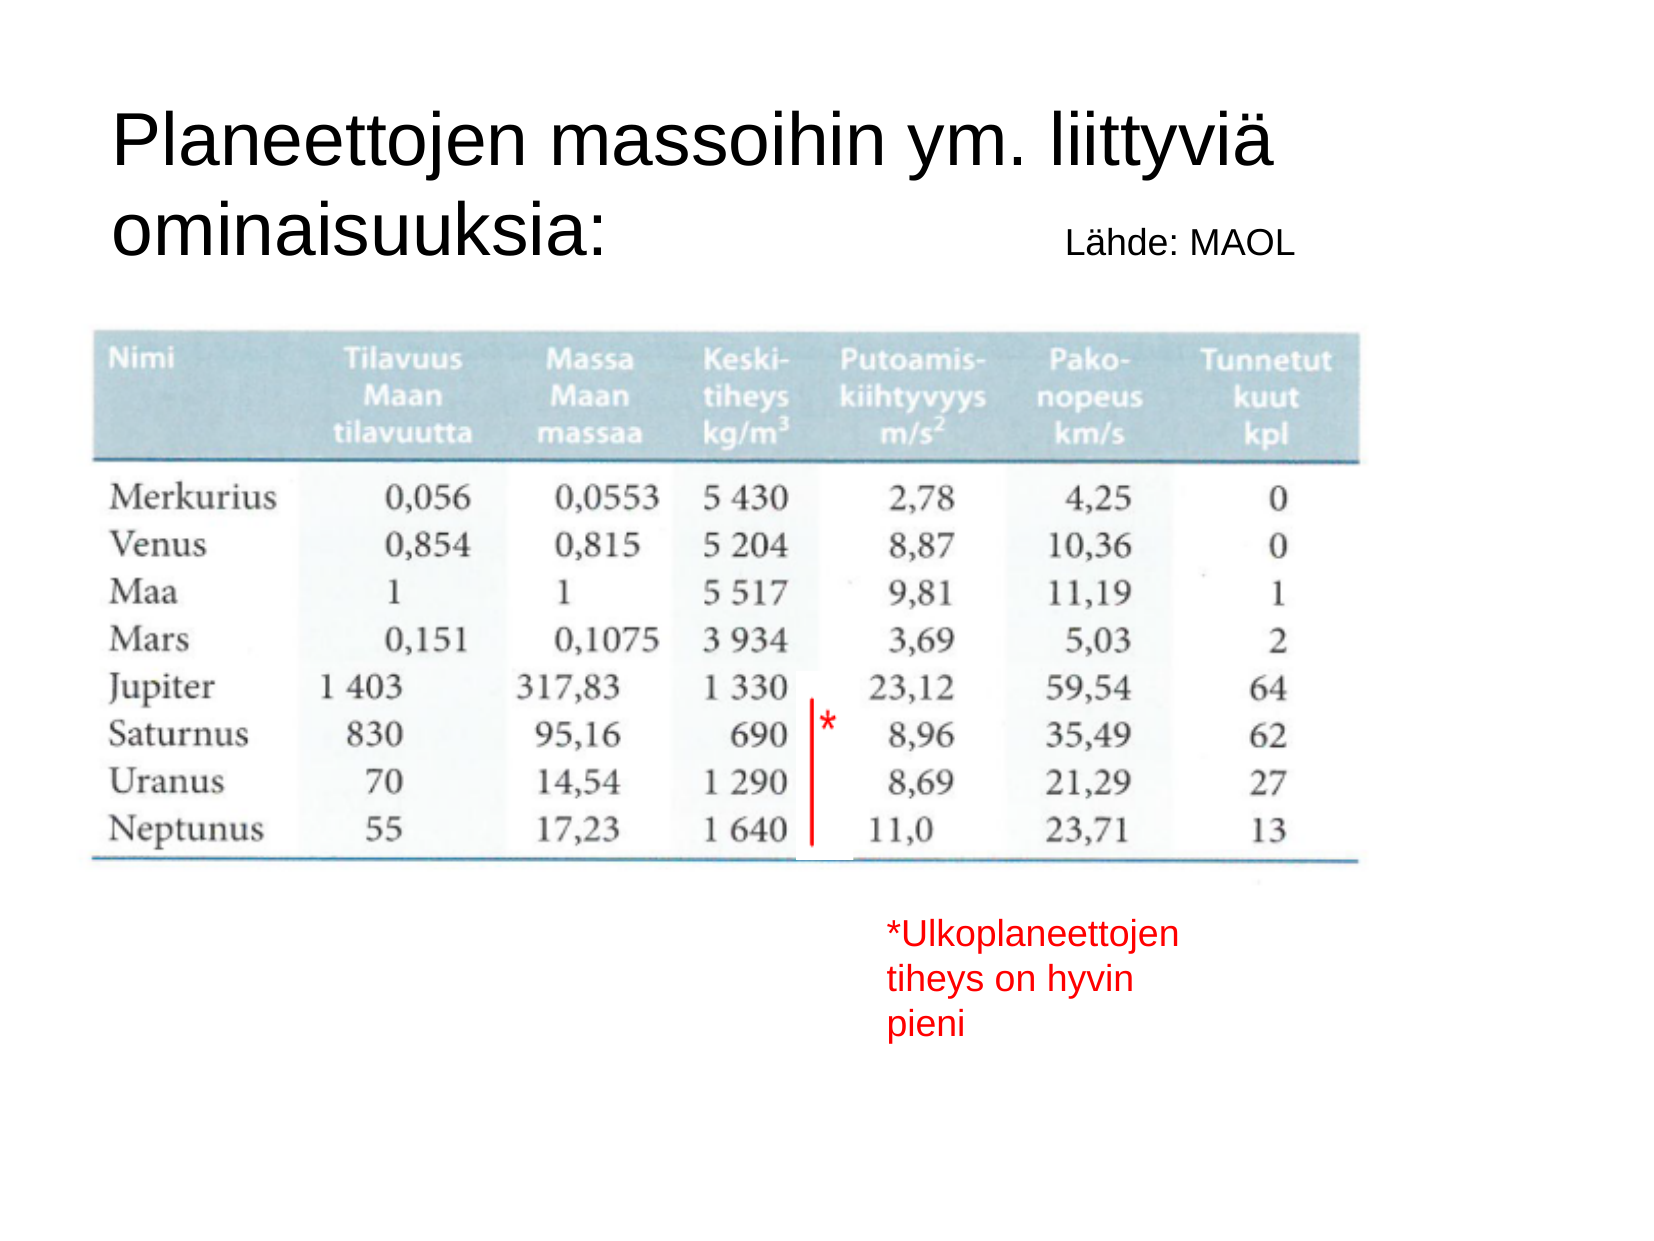

Planeettojen massoihin ym. liittyviä
ominaisuuksia: Lähde: MAOL
*Ulkoplaneettojen
tiheys on hyvin
pieni